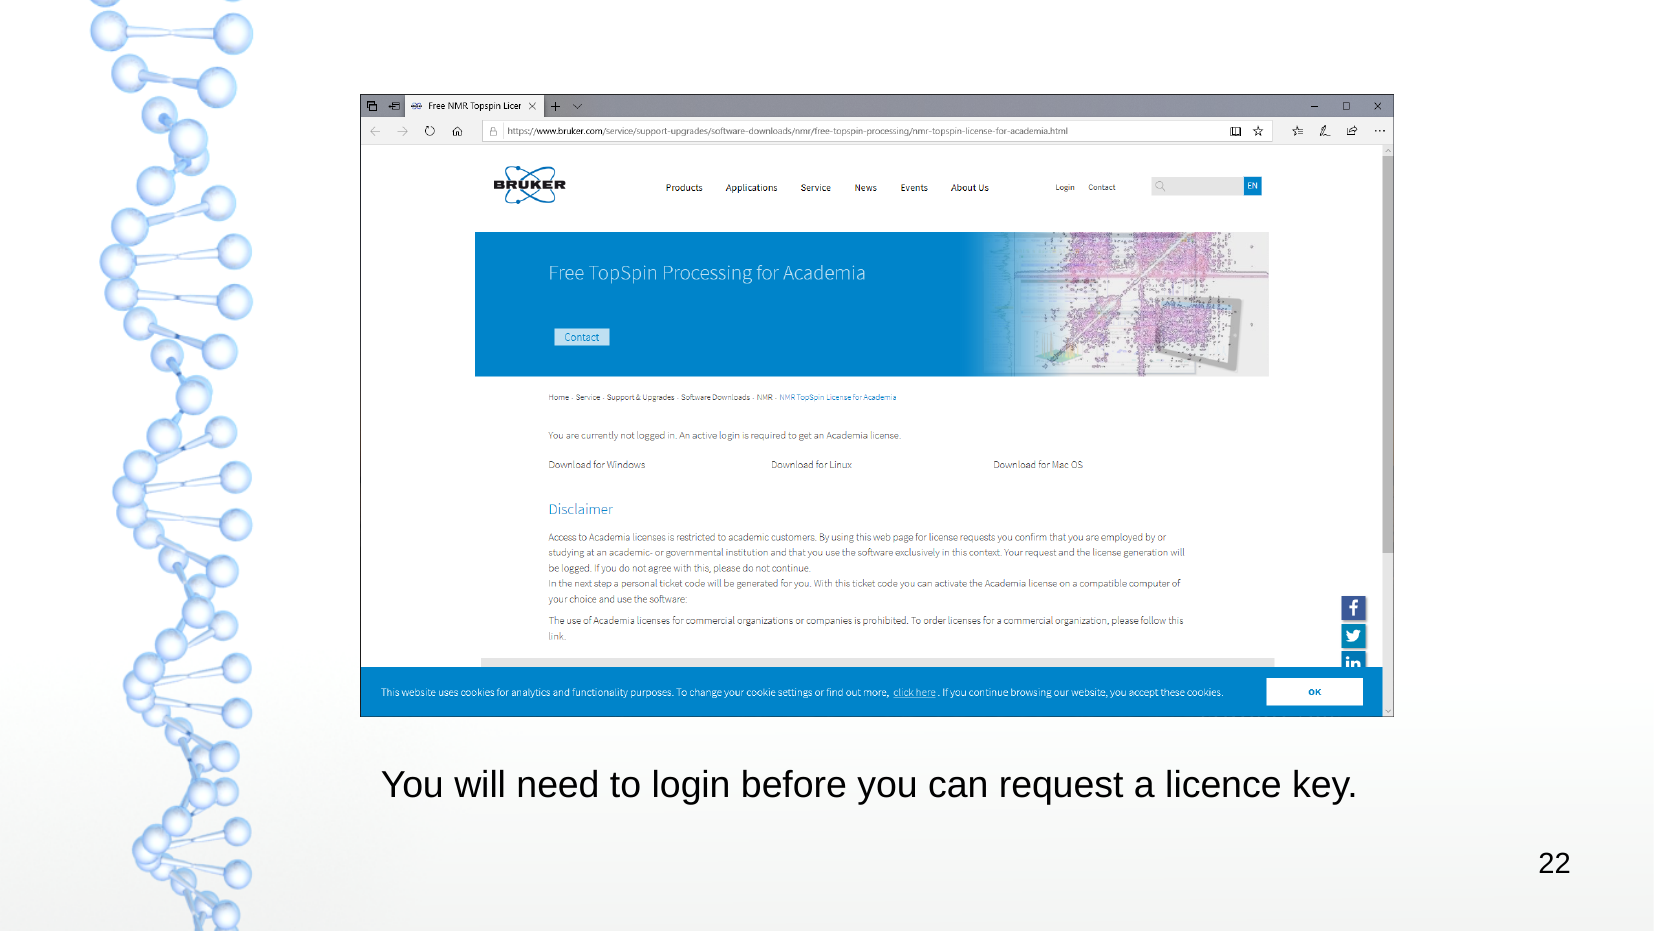

You will need to login before you can request a licence key.
22